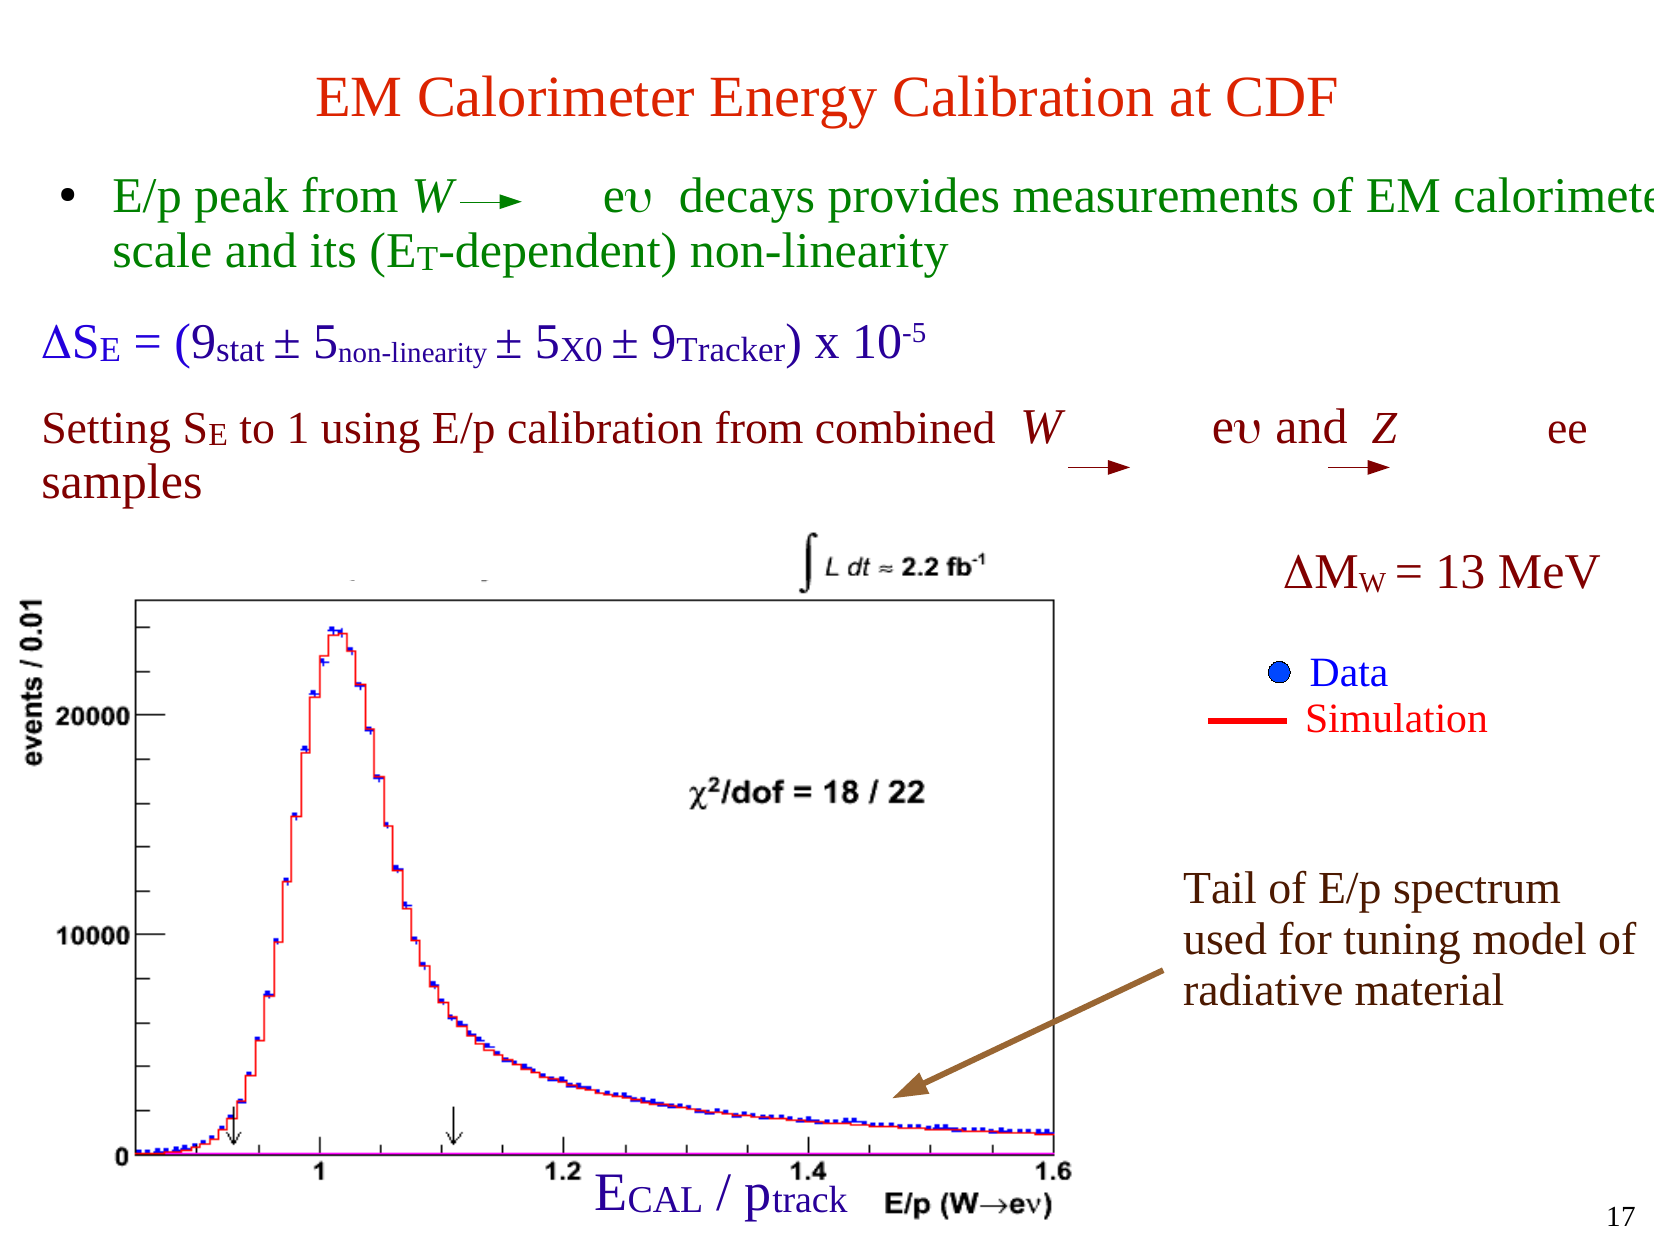

# EM Calorimeter Energy Calibration at CDF
E/p peak from W eυ decays provides measurements of EM calorimeter scale and its (ET-dependent) non-linearity
ΔSE = (9stat ± 5non-linearity ± 5X0 ± 9Tracker) x 10-5
Setting SE to 1 using E/p calibration from combined W eυ and Z ee samples
ΔMW = 13 MeV
Data
Simulation
Tail of E/p spectrum
used for tuning model of
radiative material
ECAL / ptrack
17